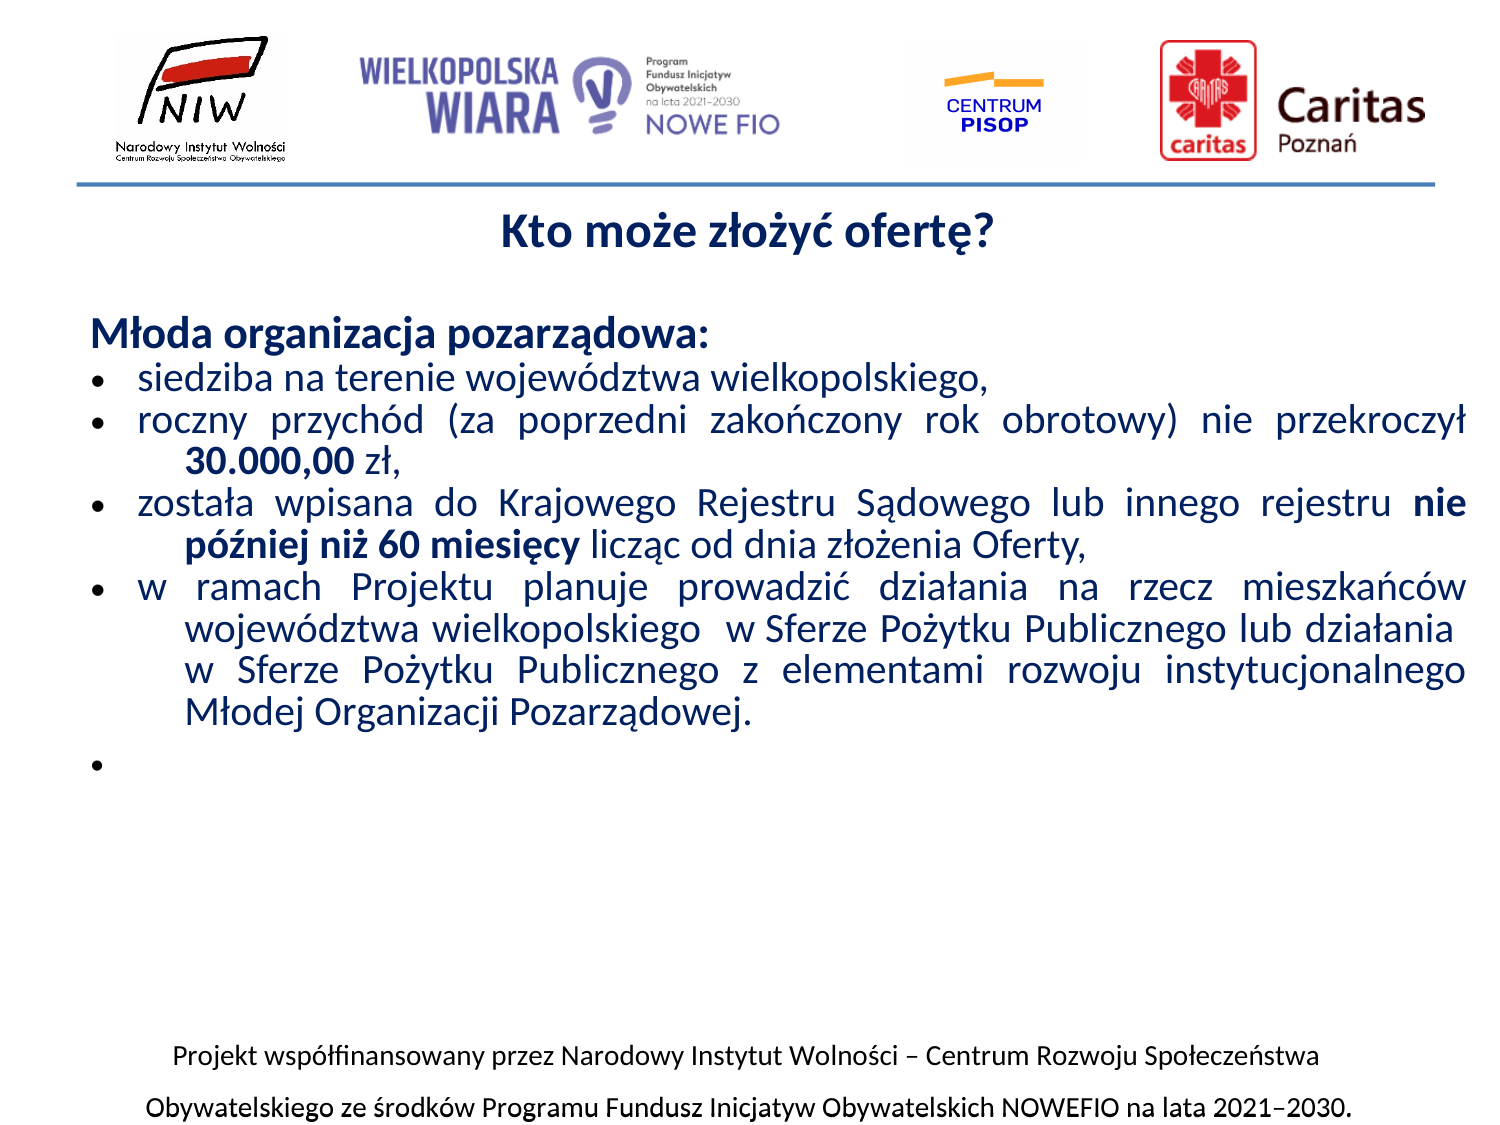

Kto może złożyć ofertę?
Młoda organizacja pozarządowa:
siedziba na terenie województwa wielkopolskiego,
roczny przychód (za poprzedni zakończony rok obrotowy) nie przekroczył 30.000,00 zł,
została wpisana do Krajowego Rejestru Sądowego lub innego rejestru nie później niż 60 miesięcy licząc od dnia złożenia Oferty,
w ramach Projektu planuje prowadzić działania na rzecz mieszkańców województwa wielkopolskiego w Sferze Pożytku Publicznego lub działania
w Sferze Pożytku Publicznego z elementami rozwoju instytucjonalnego Młodej Organizacji Pozarządowej.